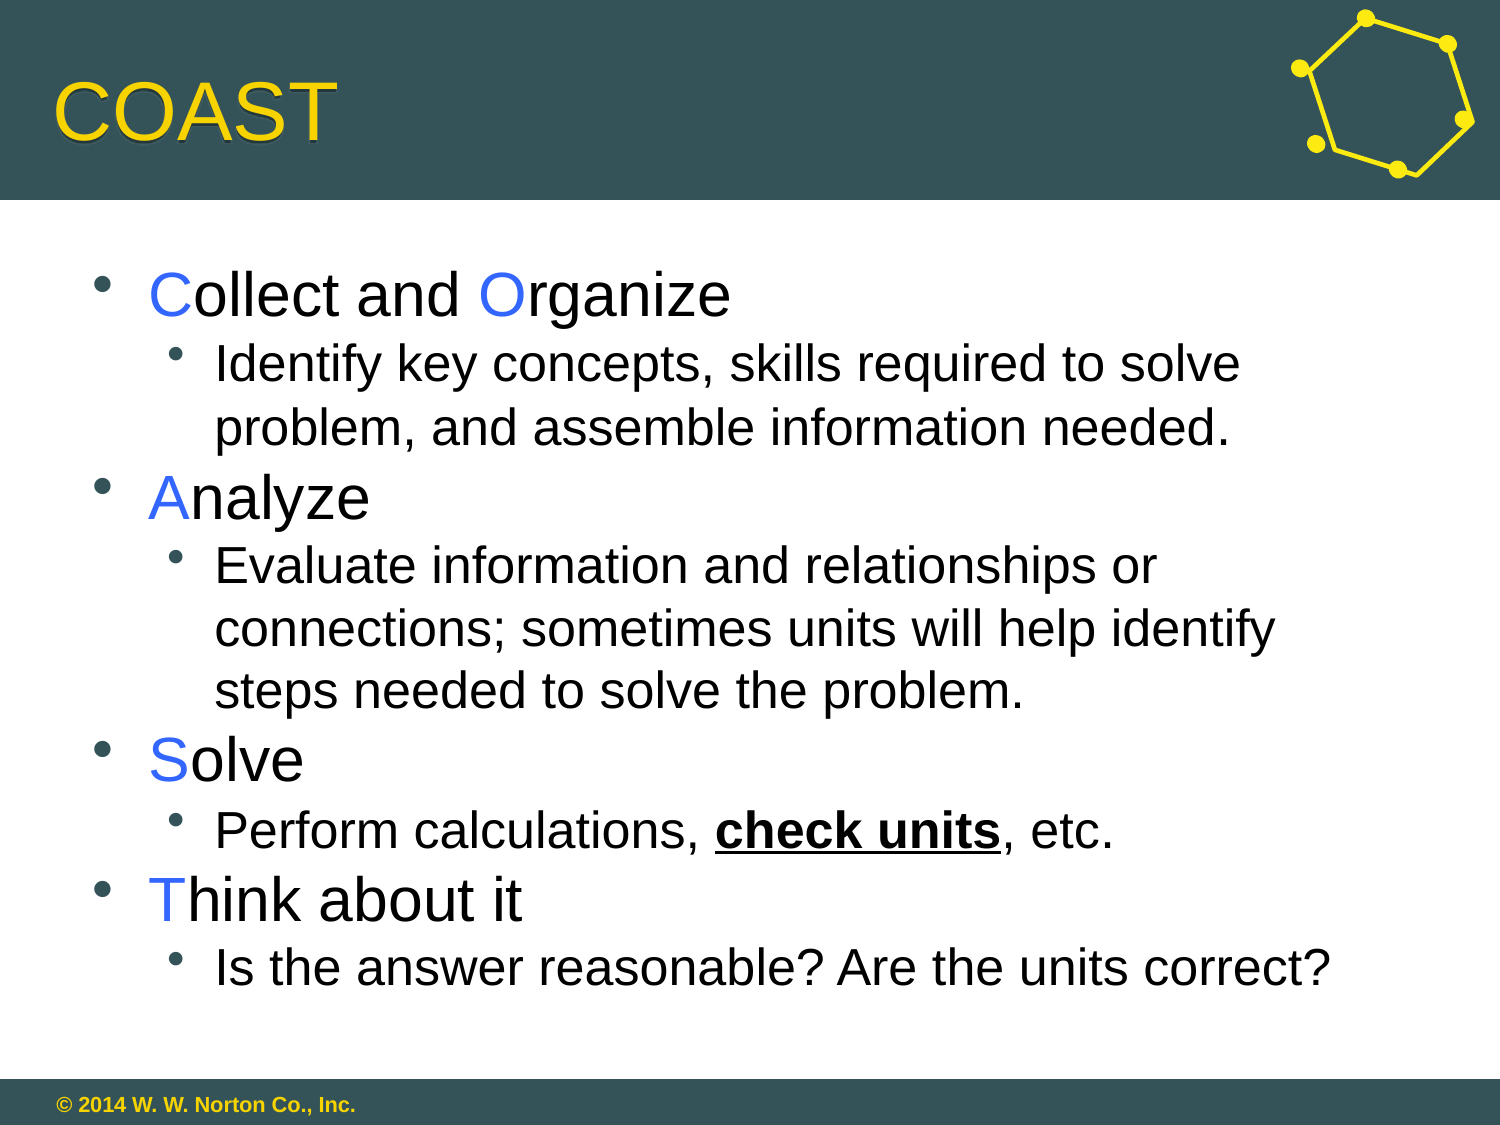

COAST
# Collect and Organize
Identify key concepts, skills required to solve problem, and assemble information needed.
Analyze
Evaluate information and relationships or connections; sometimes units will help identify steps needed to solve the problem.
Solve
Perform calculations, check units, etc.
Think about it
Is the answer reasonable? Are the units correct?